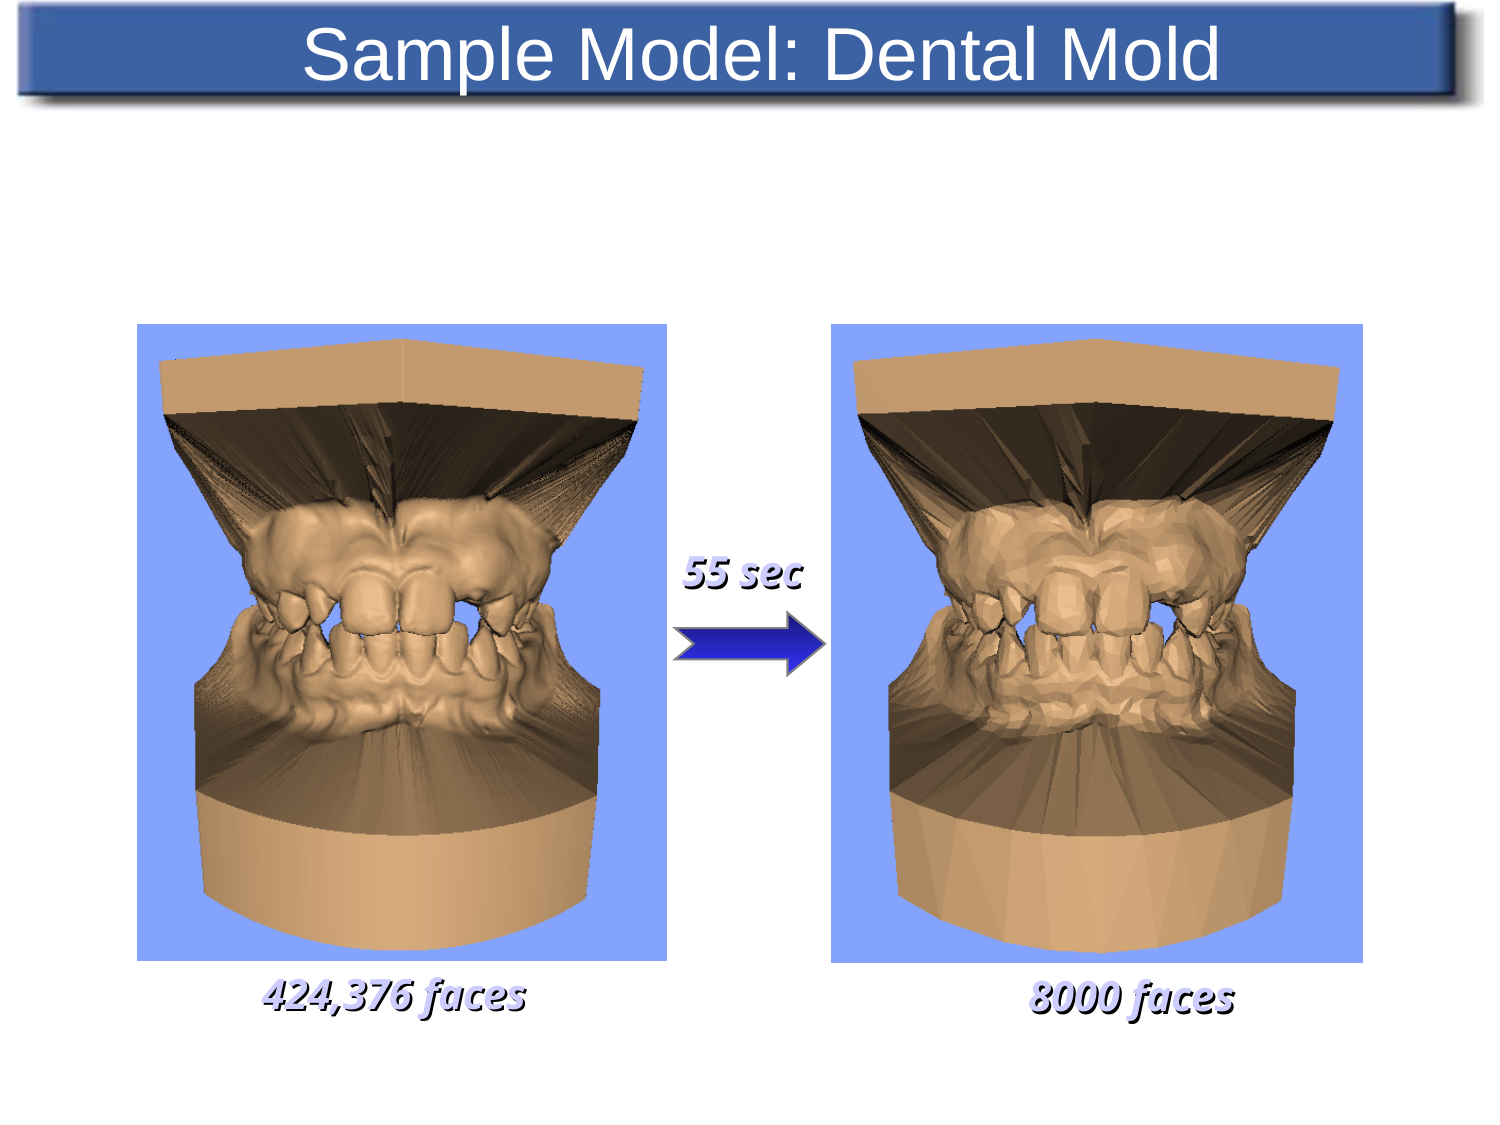

# Sample Model: Dental Mold
55 sec
424,376 faces
8000 faces